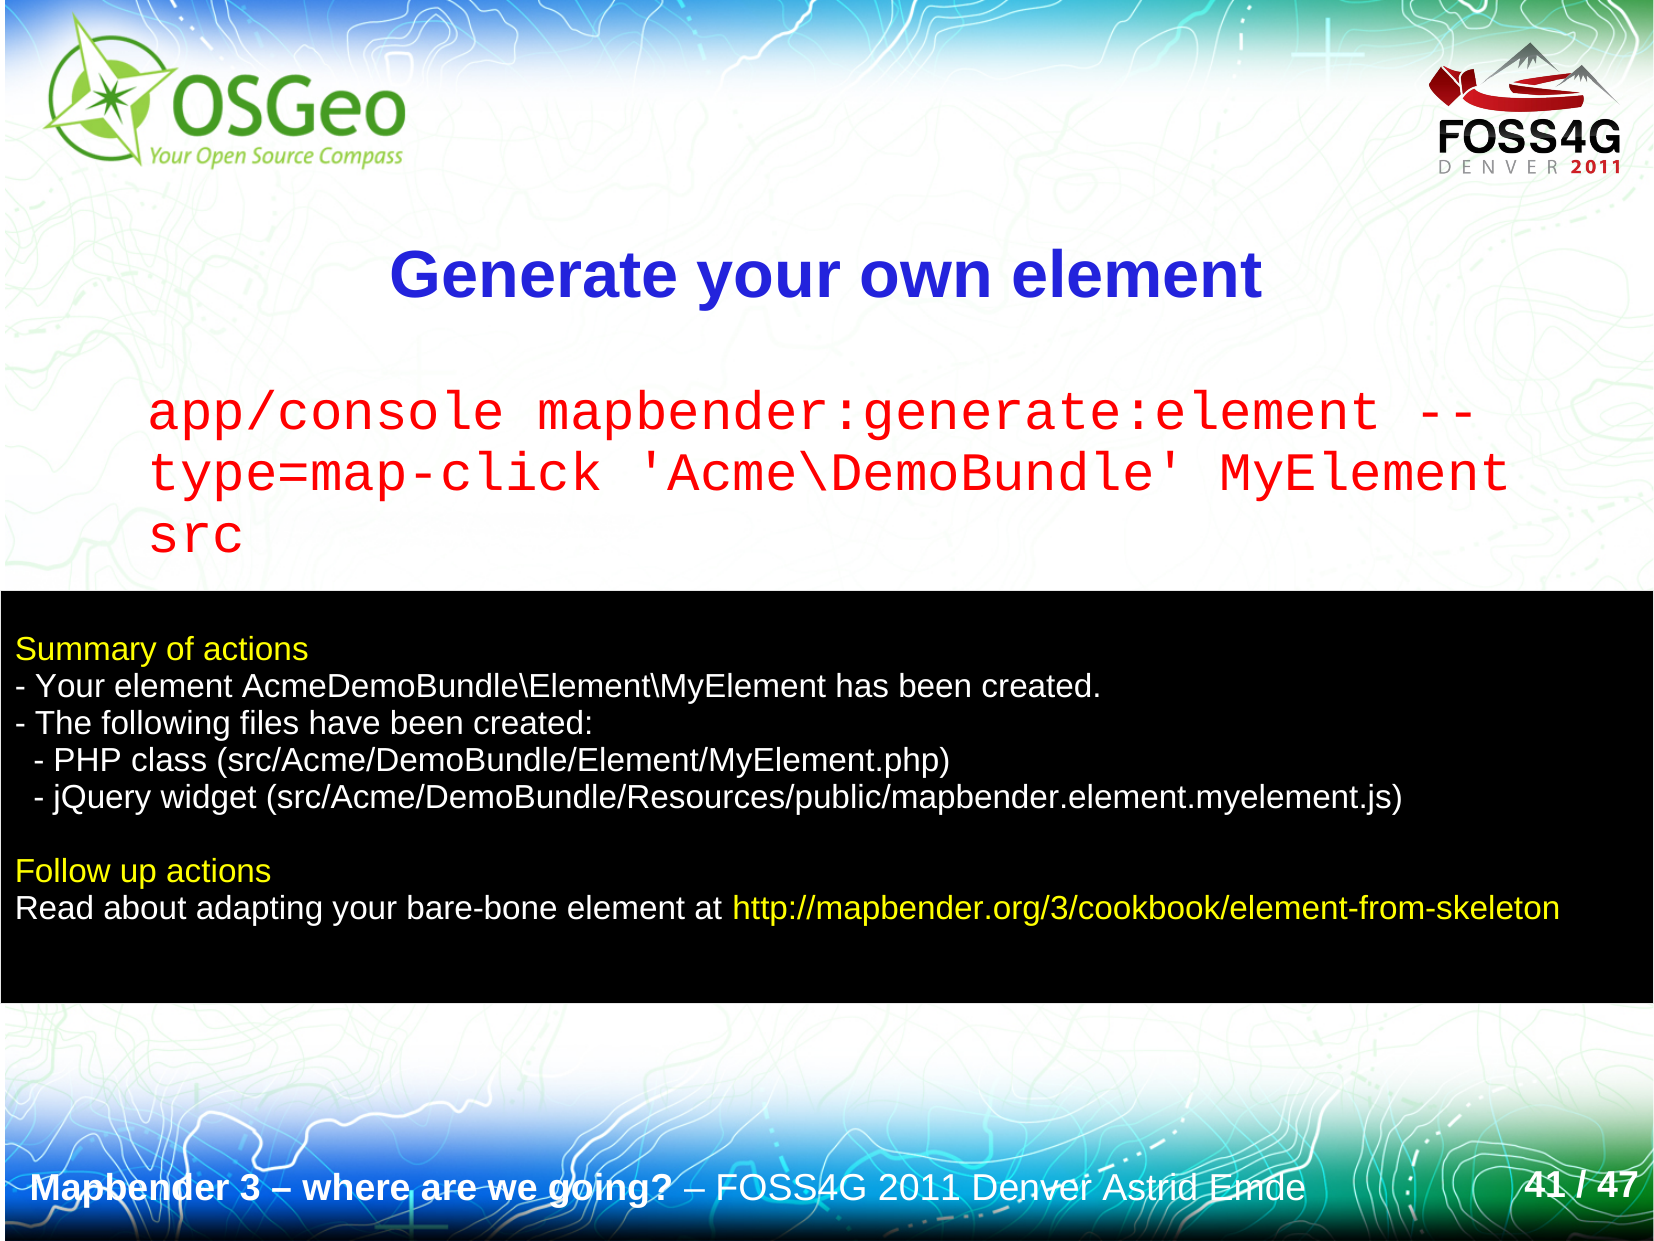

# Generate your own element
app/console mapbender:generate:element --type=map-click 'Acme\DemoBundle' MyElement src
Summary of actions
- Your element AcmeDemoBundle\Element\MyElement has been created.
- The following files have been created:
 - PHP class (src/Acme/DemoBundle/Element/MyElement.php)
 - jQuery widget (src/Acme/DemoBundle/Resources/public/mapbender.element.myelement.js)
Follow up actions
Read about adapting your bare-bone element at http://mapbender.org/3/cookbook/element-from-skeleton